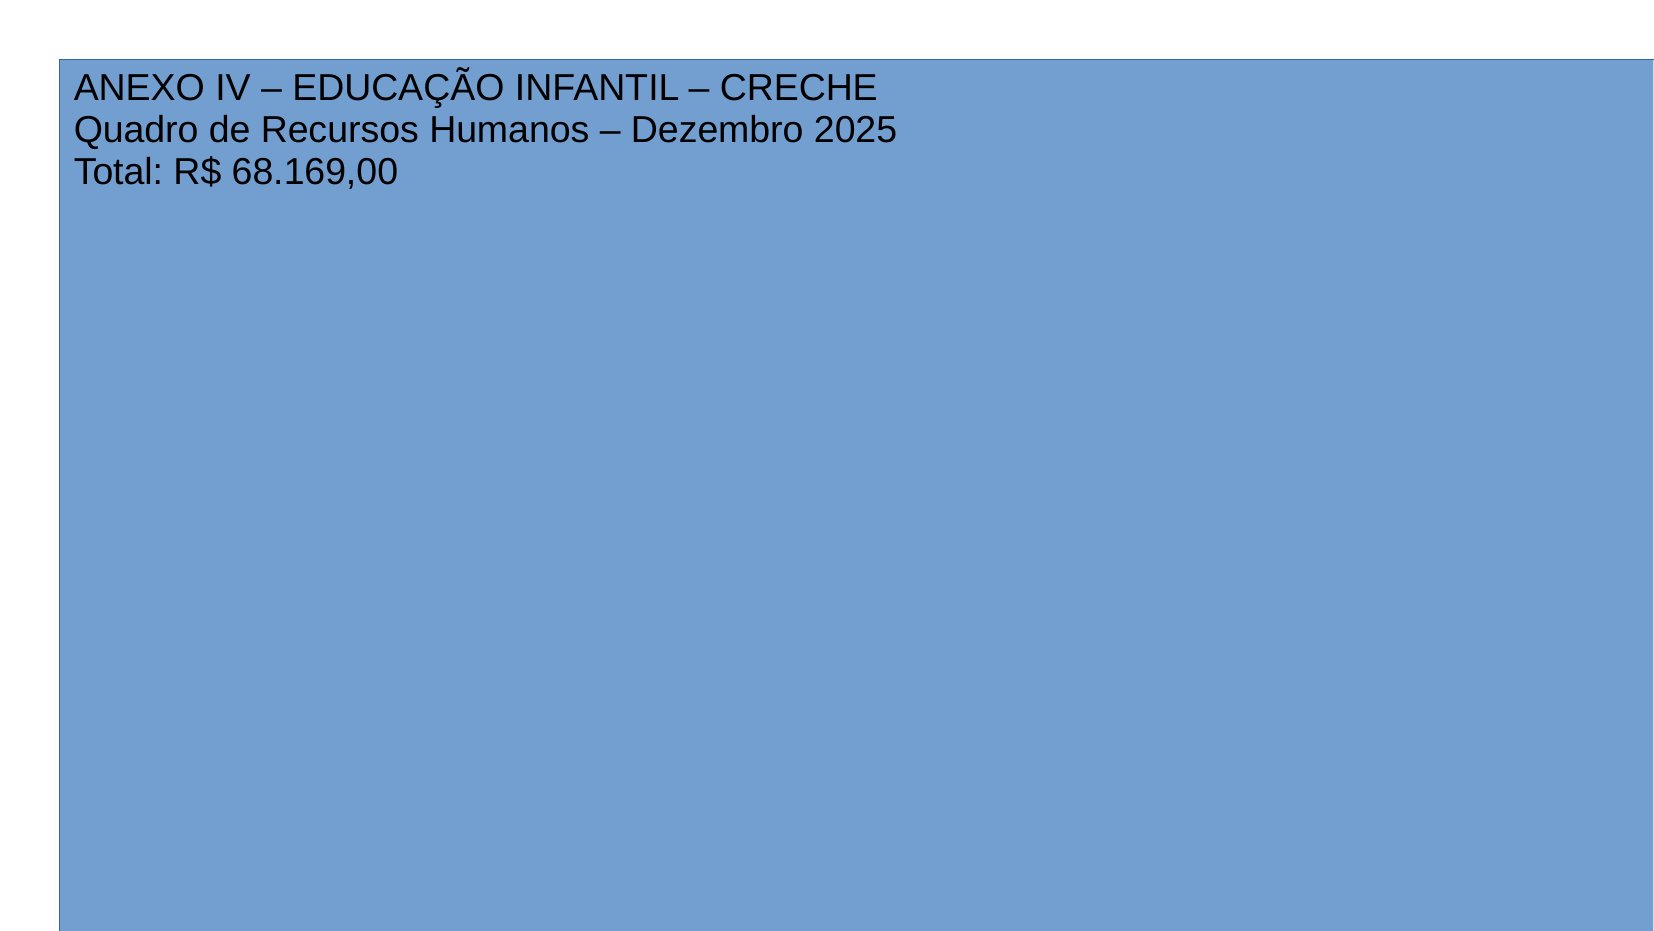

ANEXO IV – EDUCAÇÃO INFANTIL – CRECHE
Quadro de Recursos Humanos – Dezembro 2025
Total: R$ 68.169,00